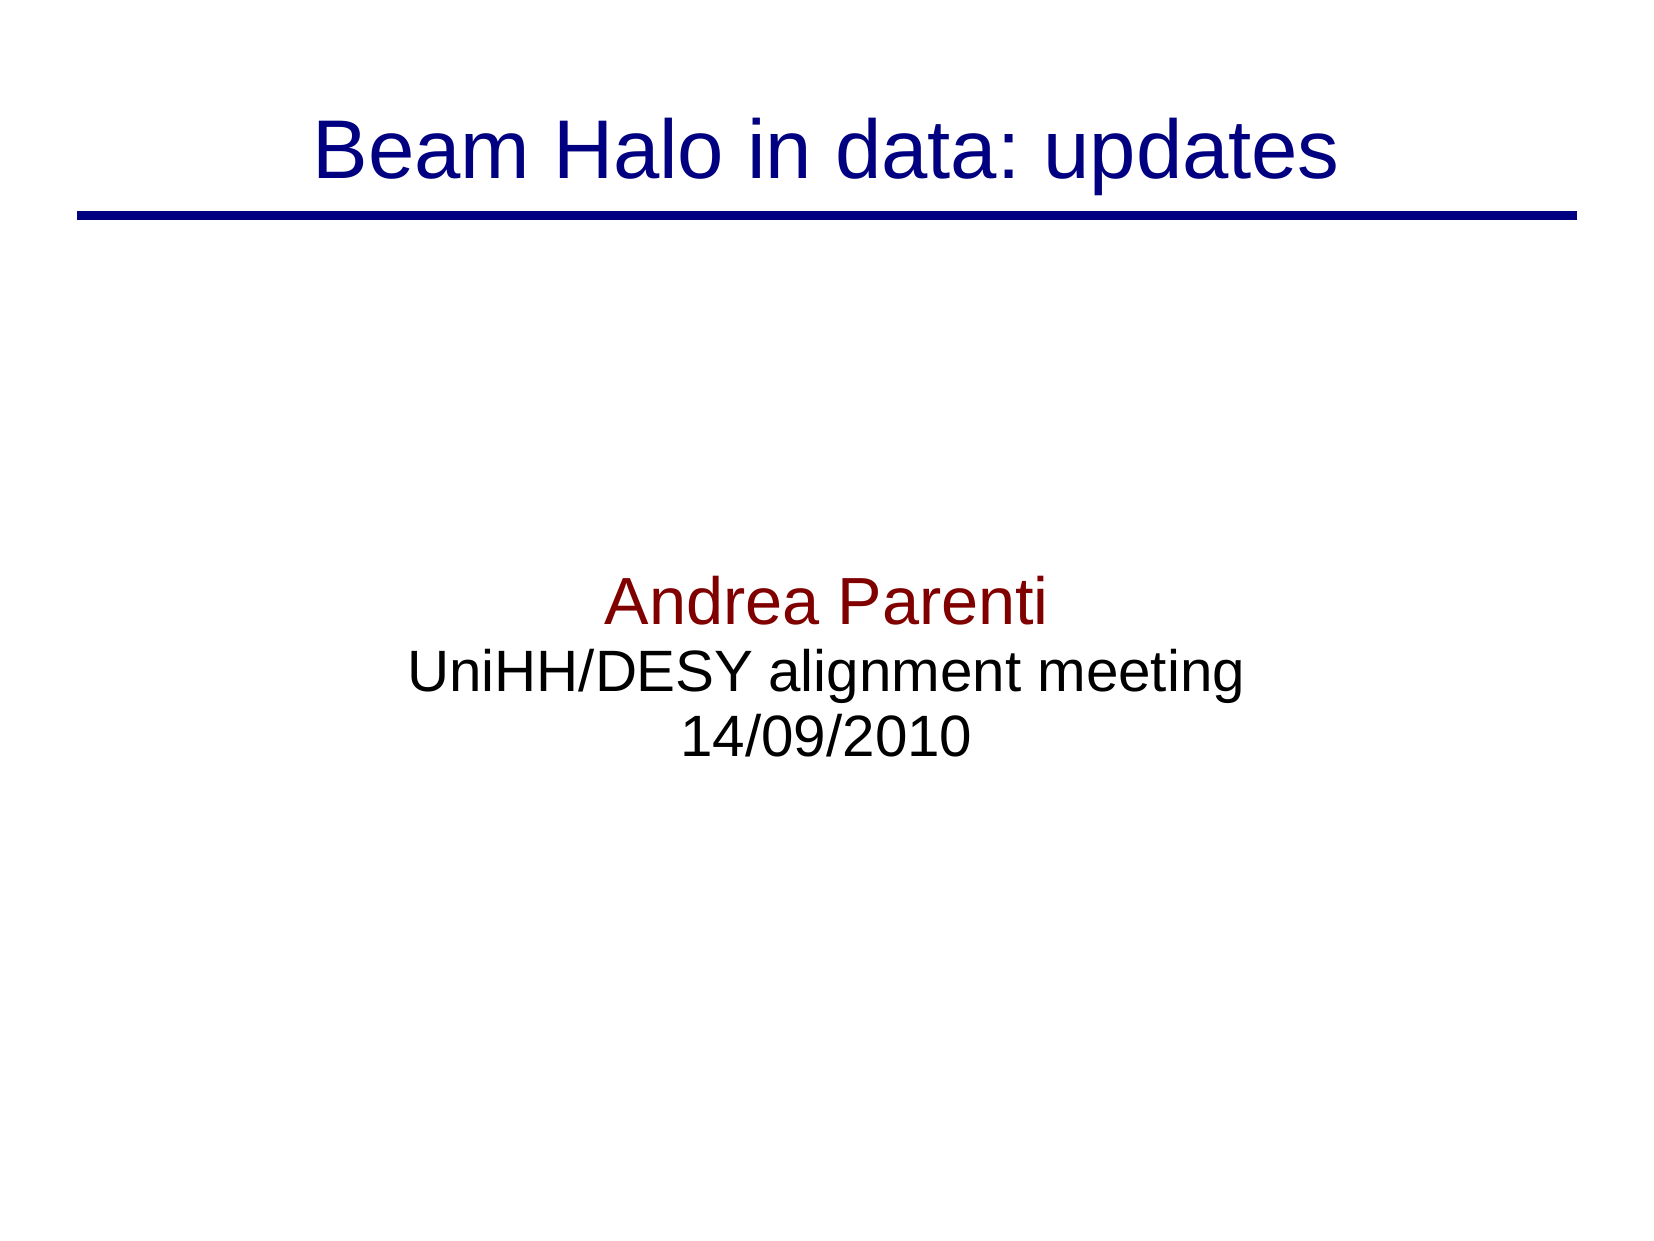

# Beam Halo in data: updates
Andrea Parenti
UniHH/DESY alignment meeting
14/09/2010